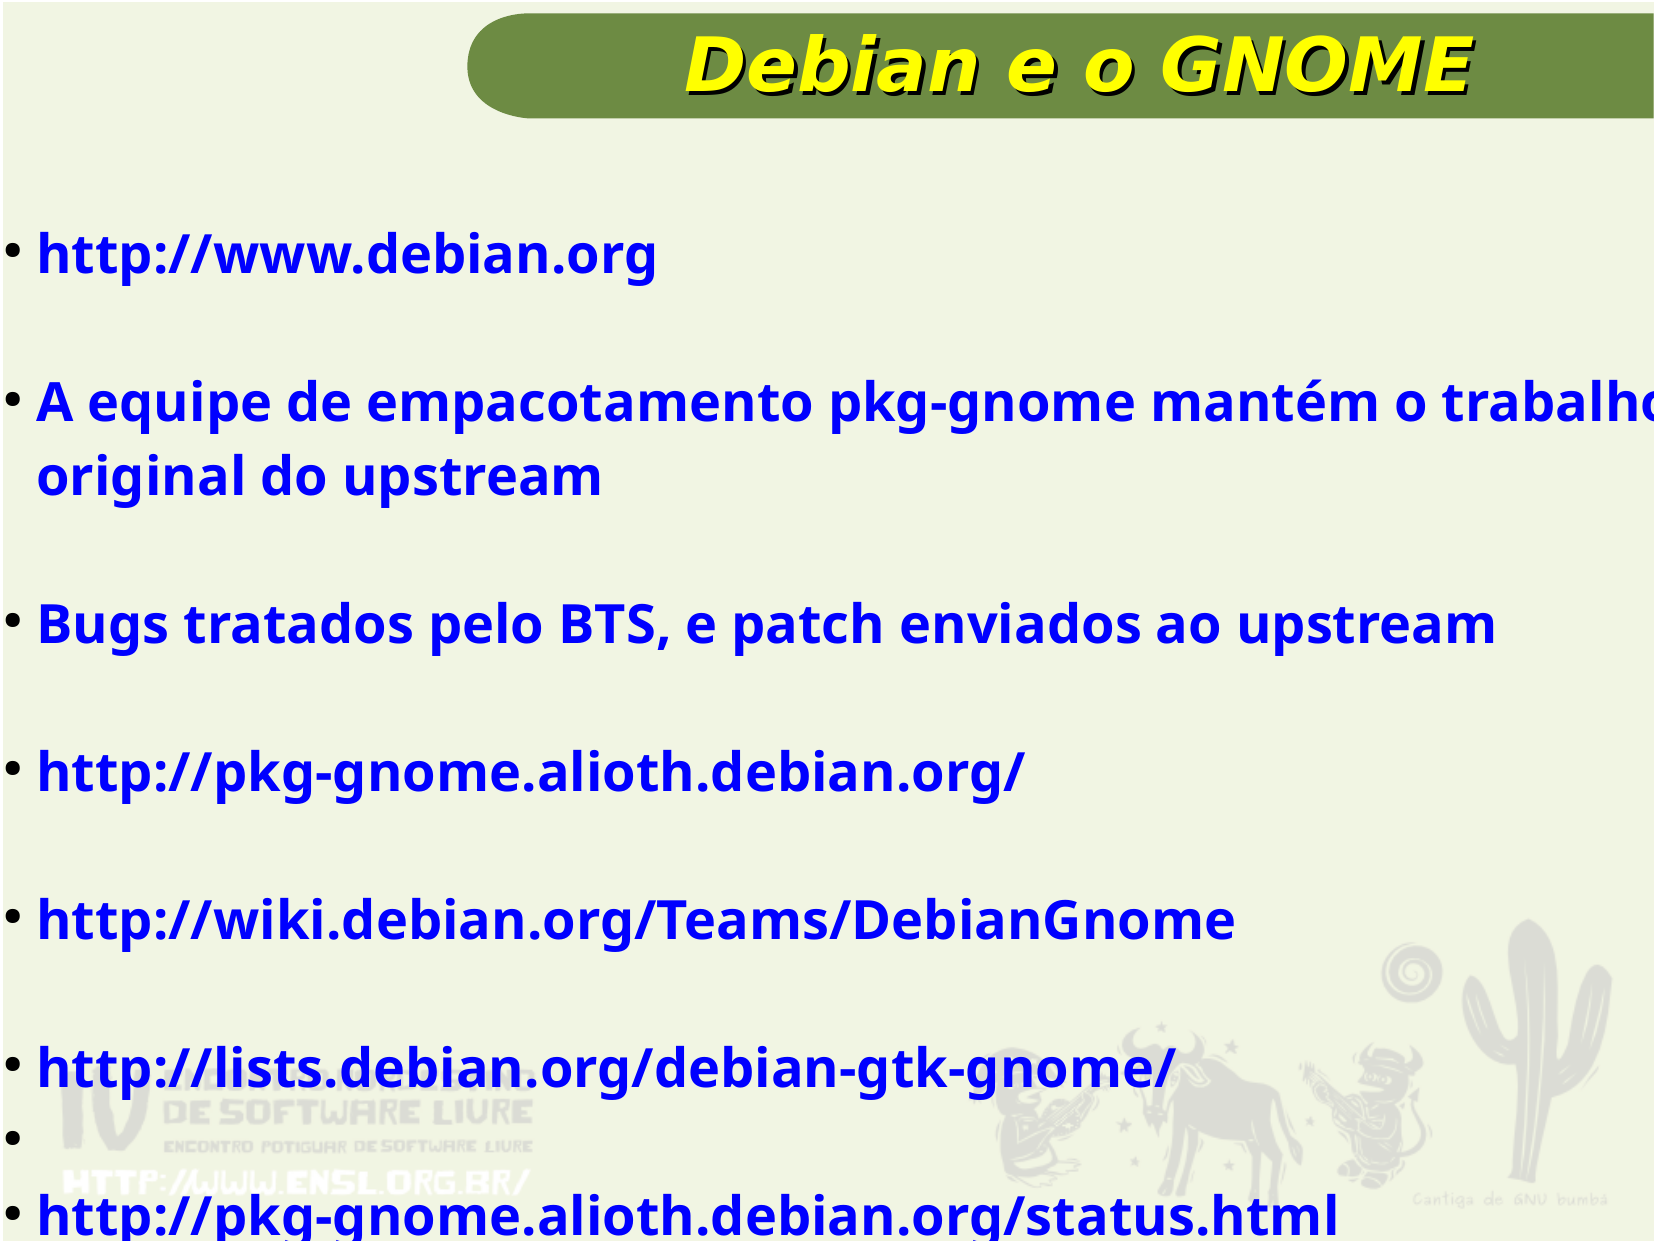

# Debian e o GNOME
 http://www.debian.org
 A equipe de empacotamento pkg-gnome mantém o trabalho
 original do upstream
 Bugs tratados pelo BTS, e patch enviados ao upstream
 http://pkg-gnome.alioth.debian.org/
 http://wiki.debian.org/Teams/DebianGnome
 http://lists.debian.org/debian-gtk-gnome/
 http://pkg-gnome.alioth.debian.org/status.html